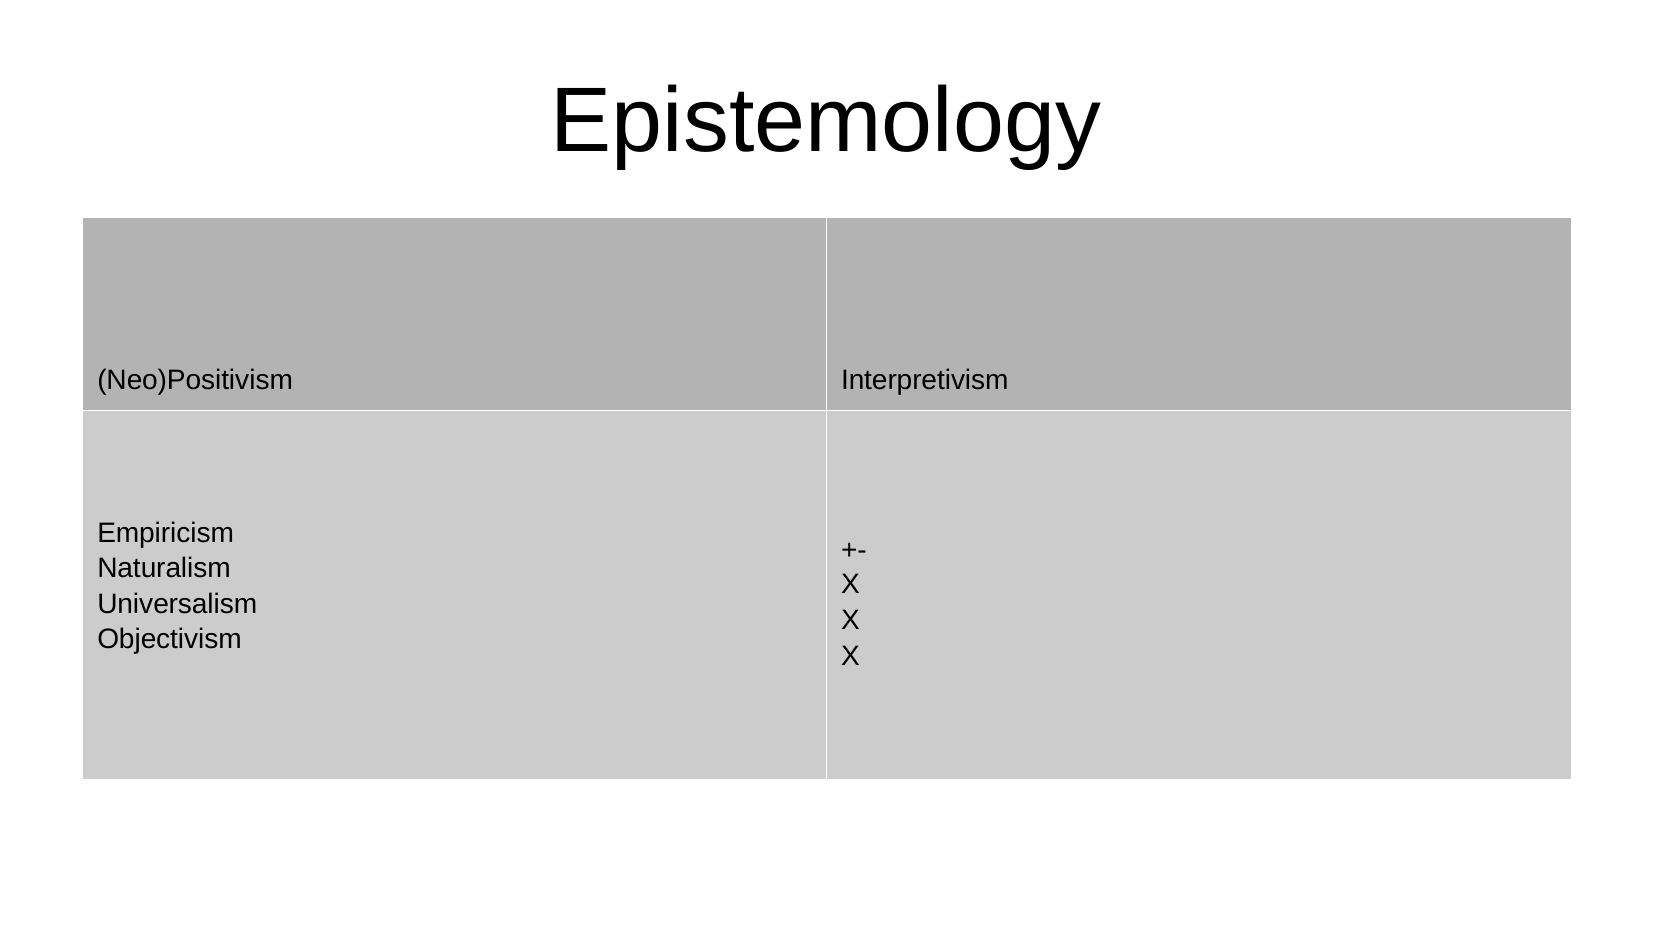

# Epistemology
| (Neo)Positivism | Interpretivism |
| --- | --- |
| Empiricism Naturalism Universalism Objectivism | +- X X X |